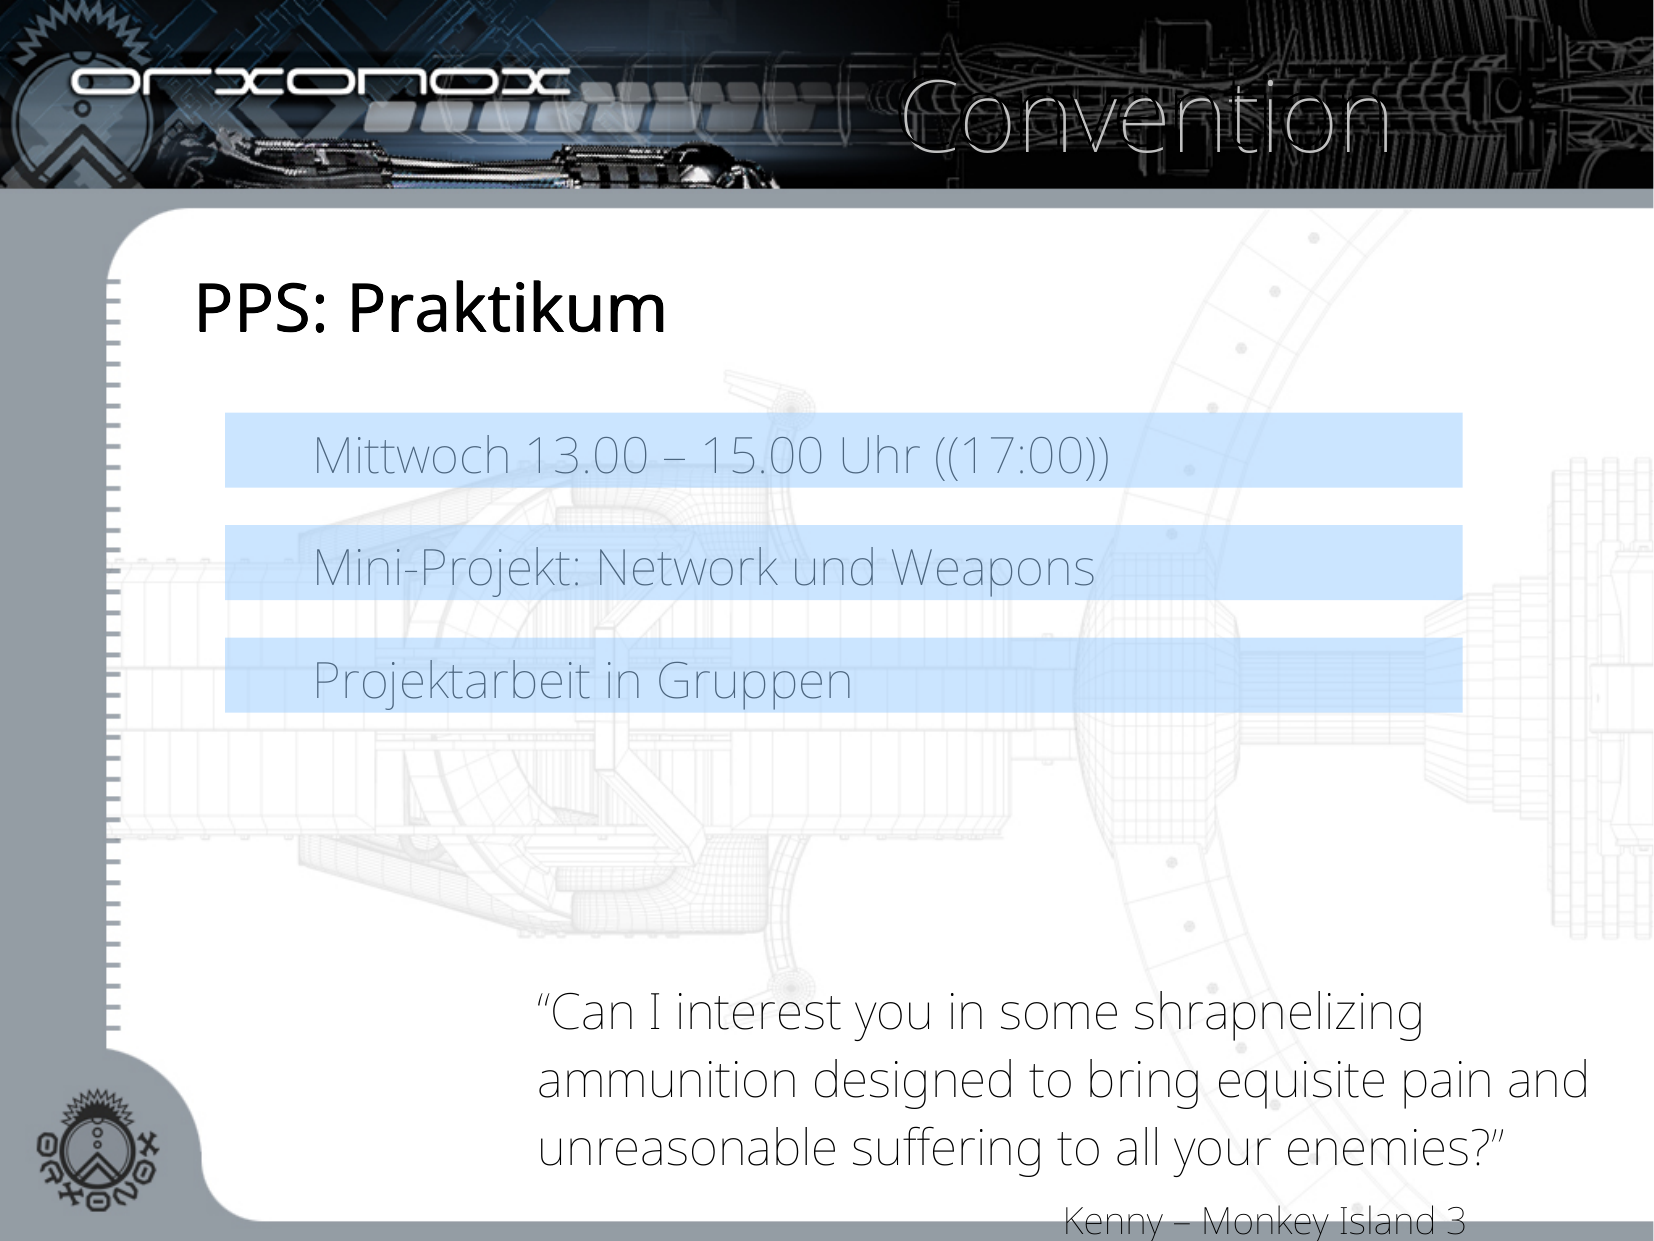

Convention
PPS: Praktikum
Mittwoch 13.00 – 15.00 Uhr ((17:00))
Mini-Projekt: Network und Weapons
Projektarbeit in Gruppen
“Can I interest you in some shrapnelizing ammunition designed to bring equisite pain and unreasonable suffering to all your enemies?”
							Kenny – Monkey Island 3